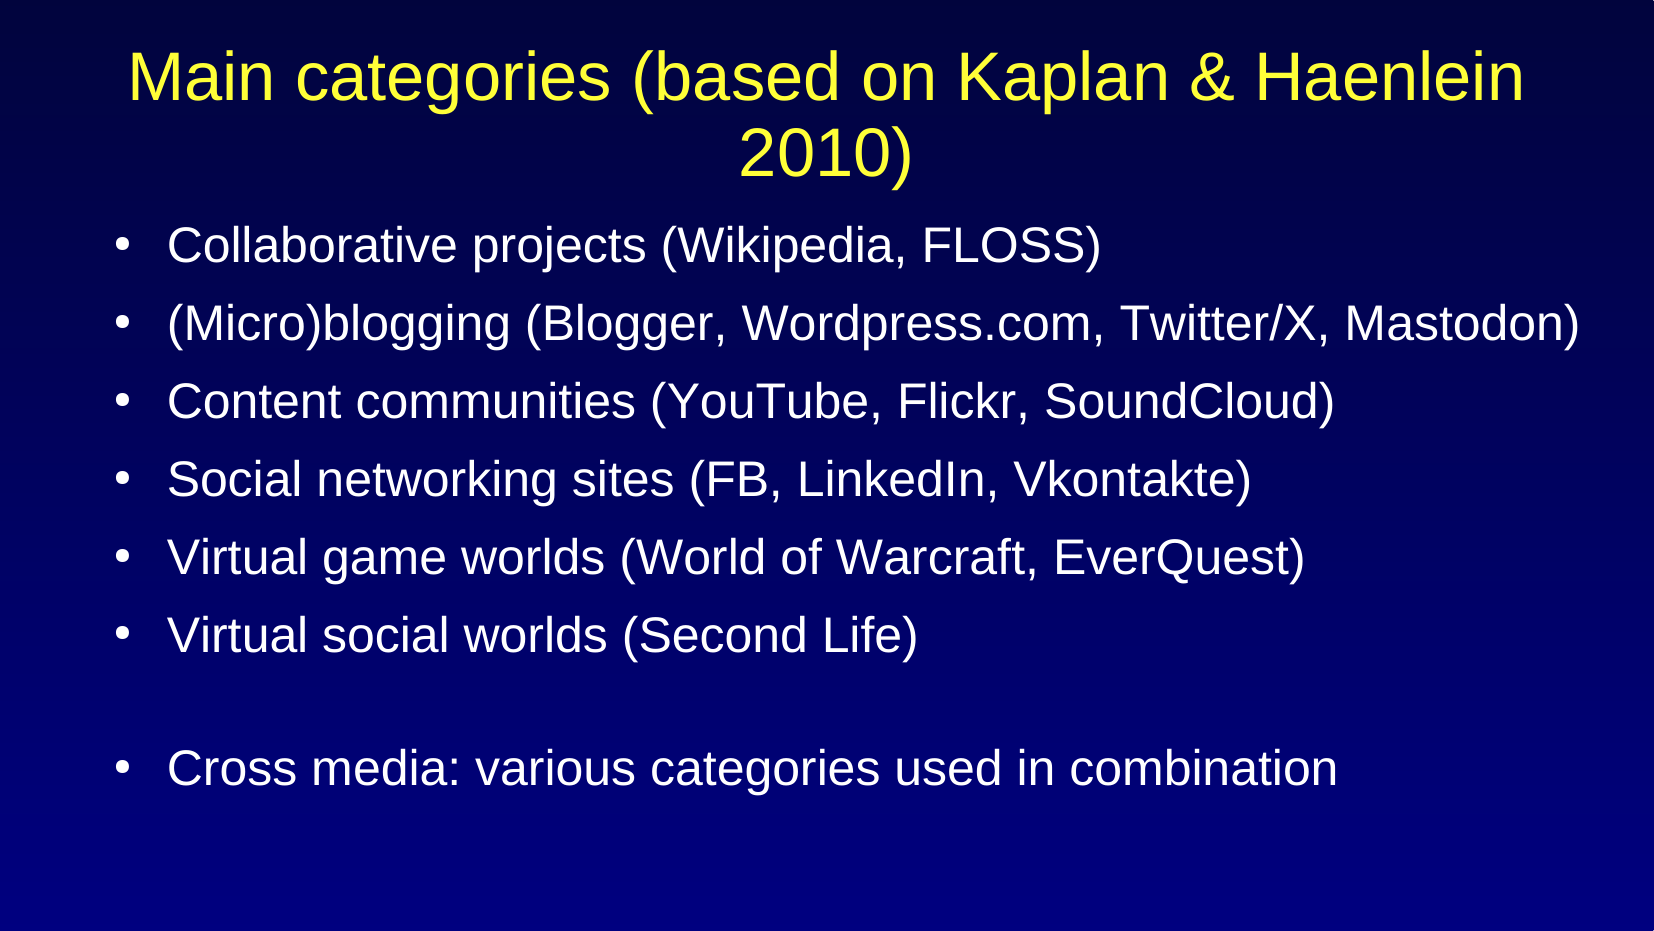

# Main categories (based on Kaplan & Haenlein 2010)
Collaborative projects (Wikipedia, FLOSS)
(Micro)blogging (Blogger, Wordpress.com, Twitter/X, Mastodon)
Content communities (YouTube, Flickr, SoundCloud)
Social networking sites (FB, LinkedIn, Vkontakte)
Virtual game worlds (World of Warcraft, EverQuest)
Virtual social worlds (Second Life)
Cross media: various categories used in combination